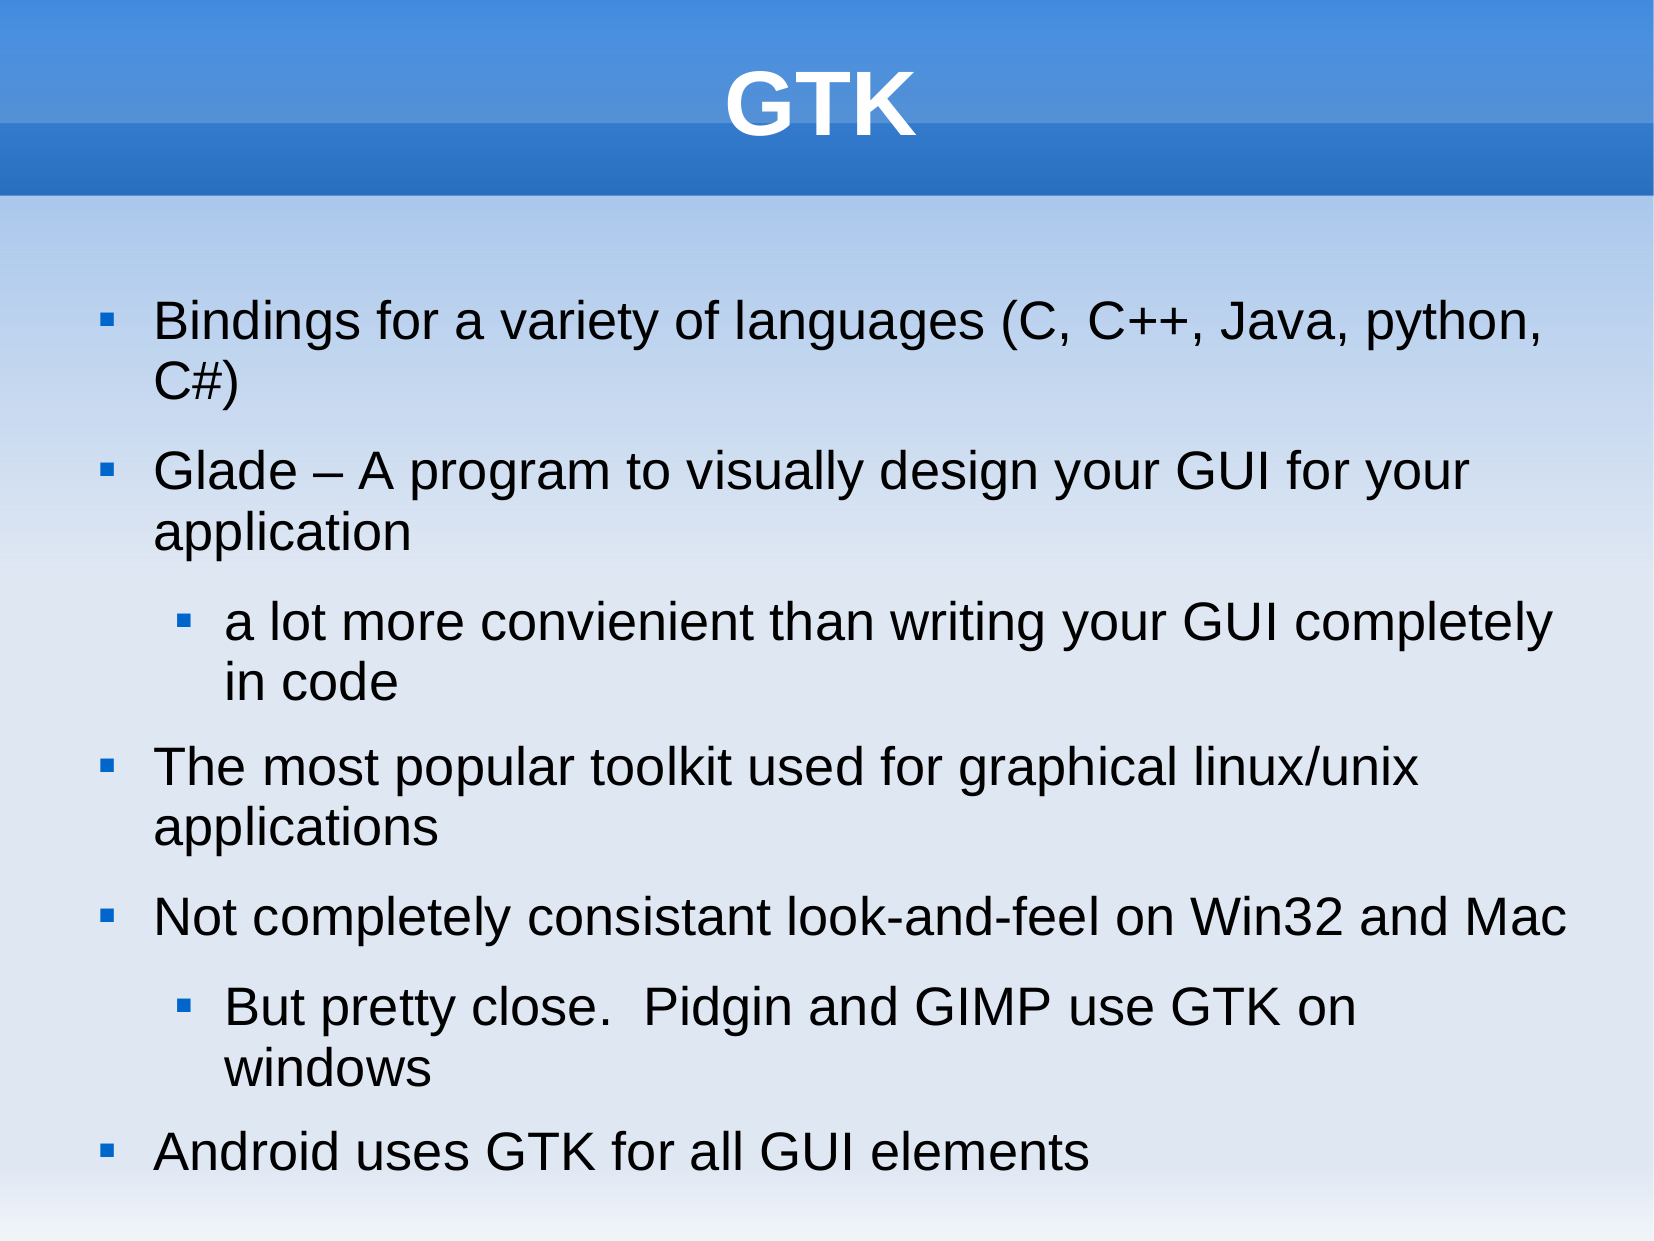

# GTK
Bindings for a variety of languages (C, C++, Java, python, C#)
Glade – A program to visually design your GUI for your application
a lot more convienient than writing your GUI completely in code
The most popular toolkit used for graphical linux/unix applications
Not completely consistant look-and-feel on Win32 and Mac
But pretty close. Pidgin and GIMP use GTK on windows
Android uses GTK for all GUI elements